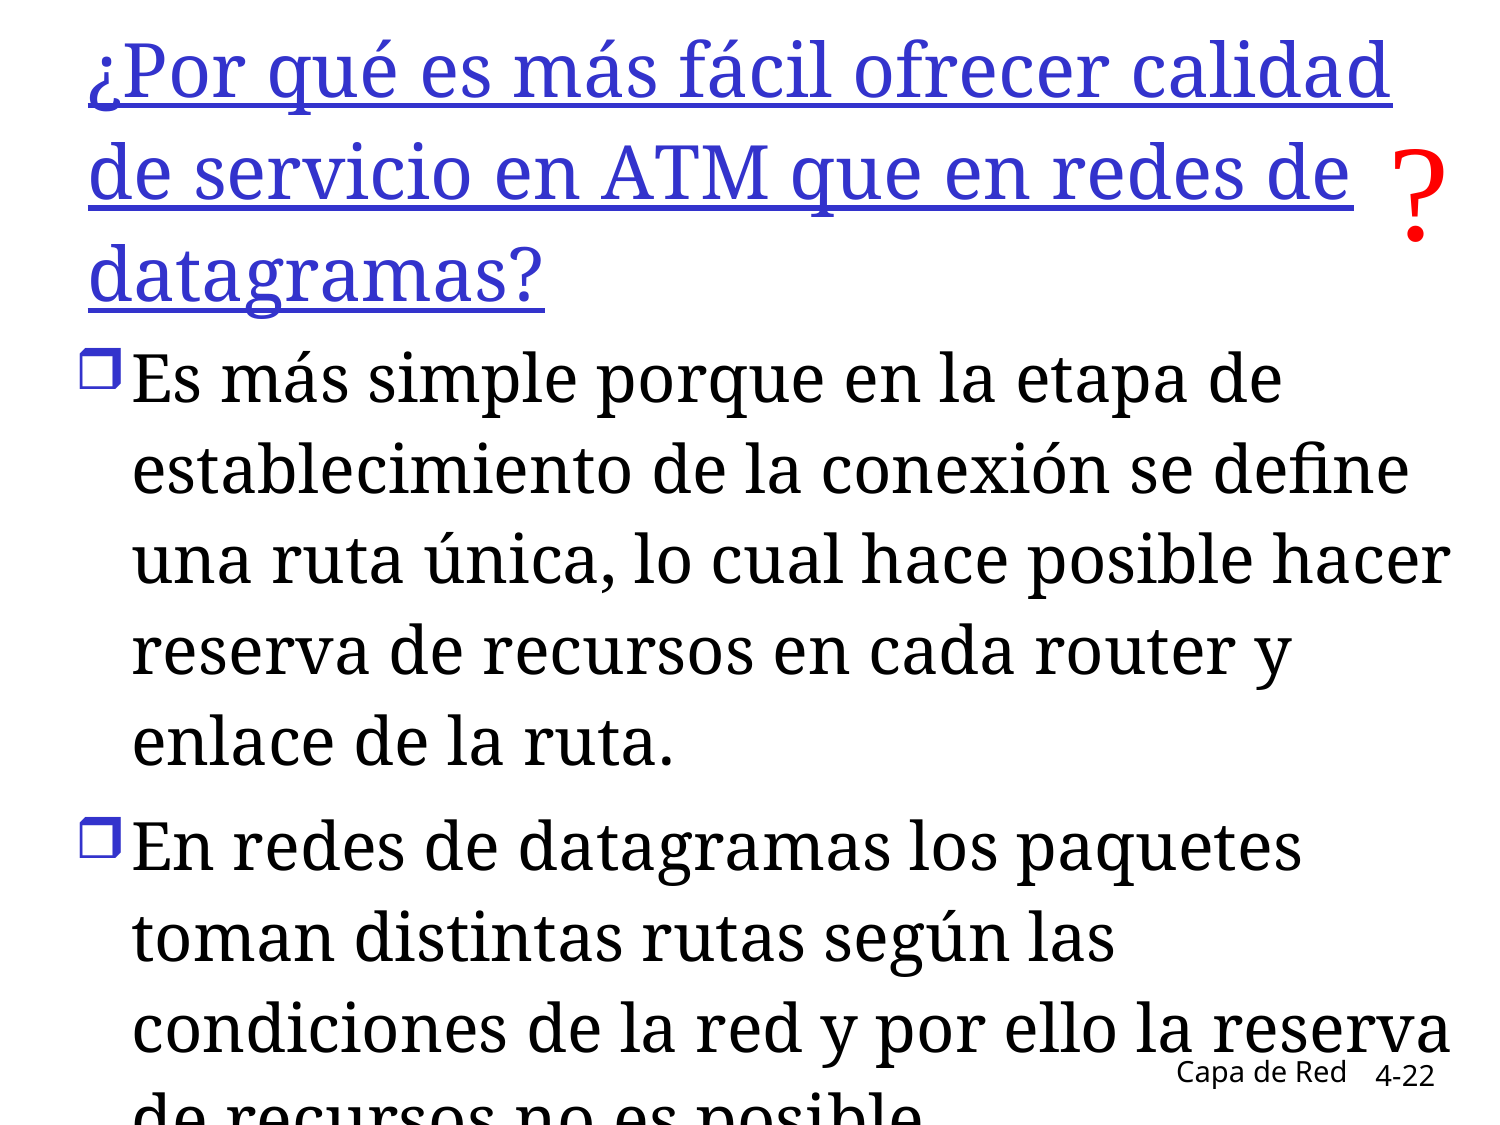

# ¿Por qué es más fácil ofrecer calidad de servicio en ATM que en redes de datagramas?
?
Es más simple porque en la etapa de establecimiento de la conexión se define una ruta única, lo cual hace posible hacer reserva de recursos en cada router y enlace de la ruta.
En redes de datagramas los paquetes toman distintas rutas según las condiciones de la red y por ello la reserva de recursos no es posible.